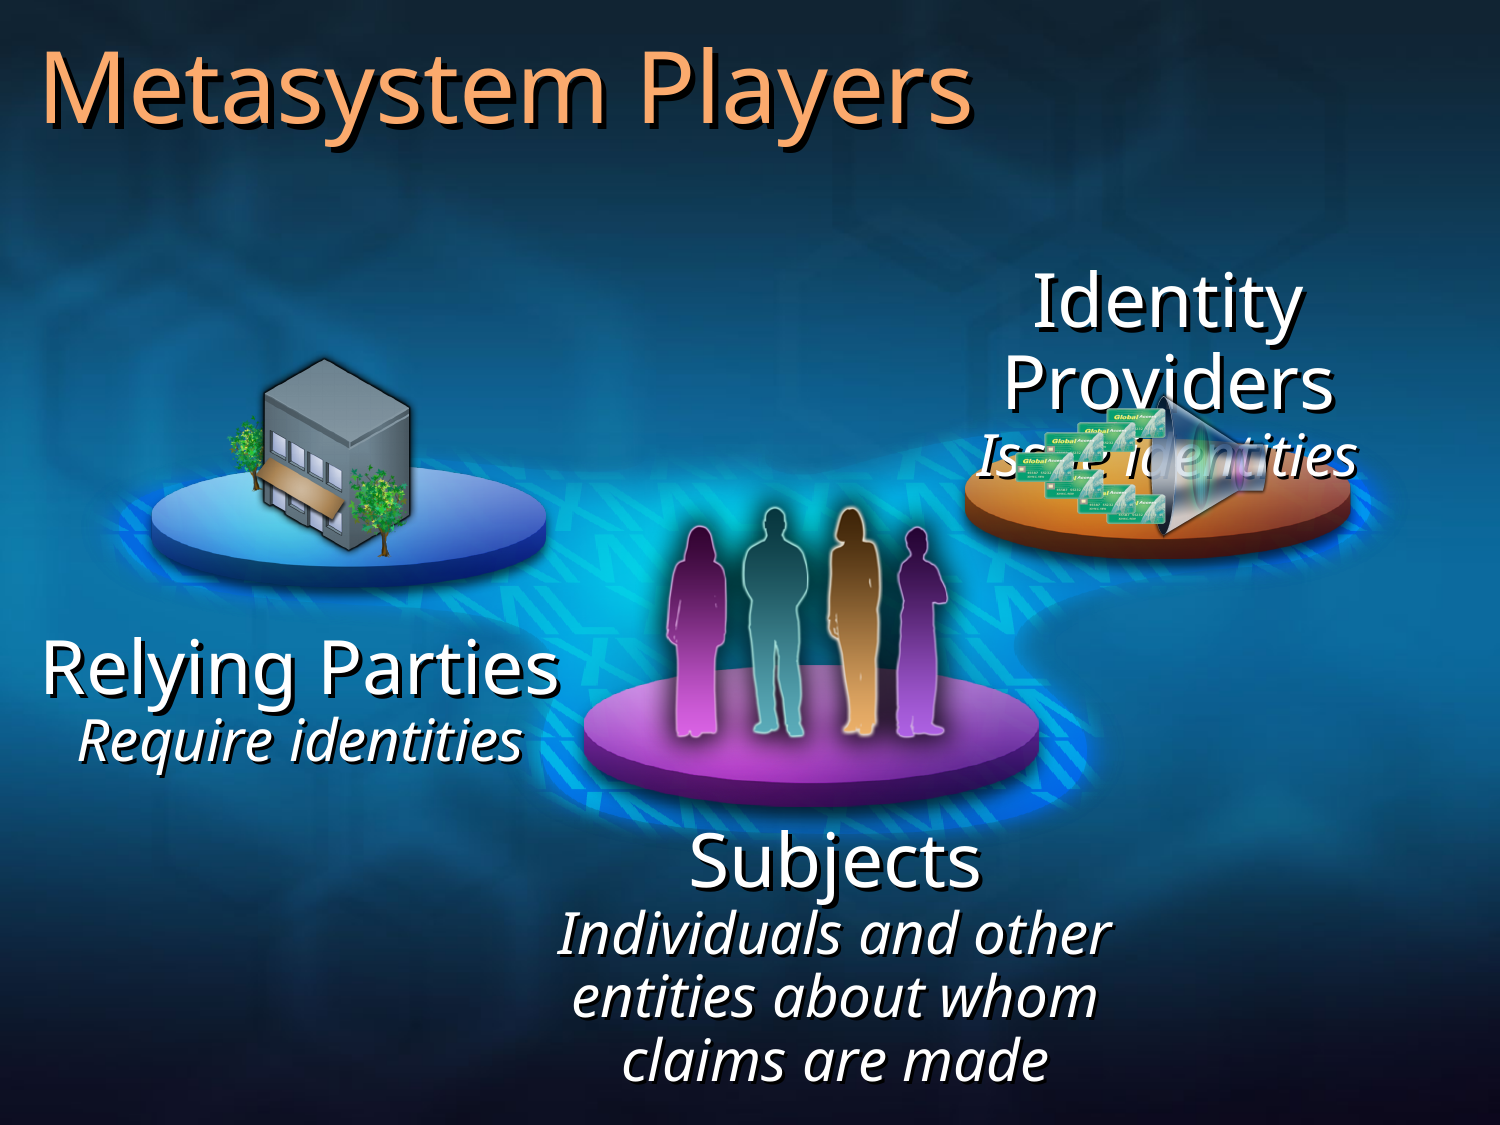

# Metasystem Players
Identity Providers
Issue identities
Relying Parties
Require identities
Subjects
Individuals and other entities about whom claims are made